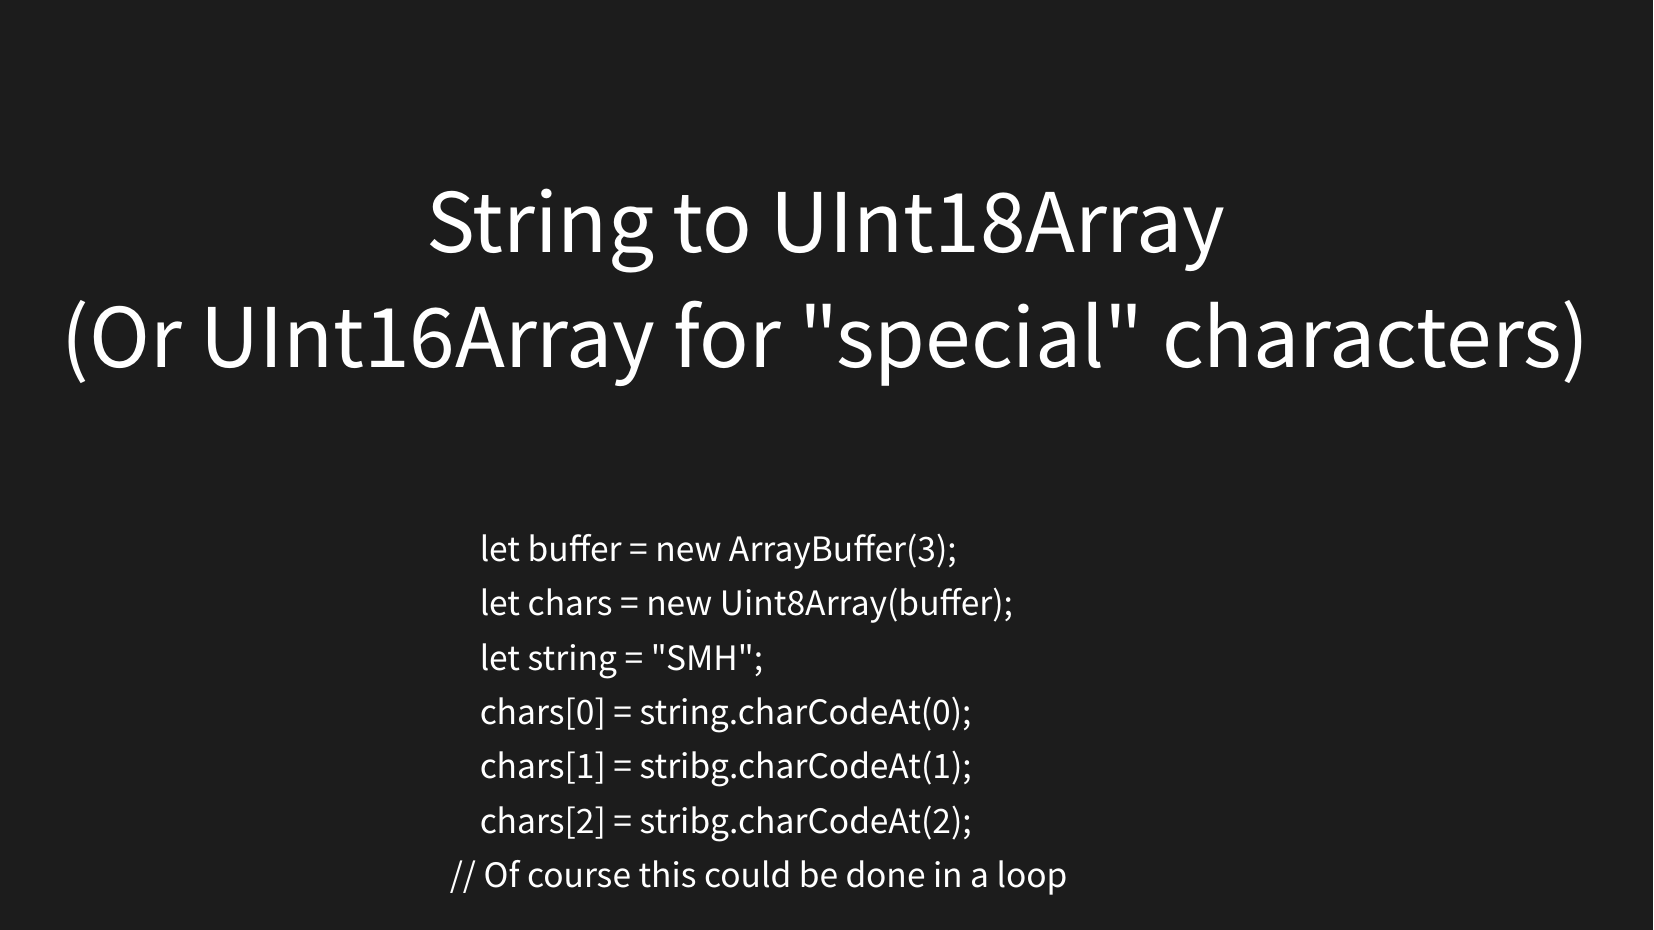

# String to UInt18Array (Or UInt16Array for "special" characters)
 let buffer = new ArrayBuffer(3);
 let chars = new Uint8Array(buffer);
 let string = "SMH";
 chars[0] = string.charCodeAt(0);
 chars[1] = stribg.charCodeAt(1);
 chars[2] = stribg.charCodeAt(2);
// Of course this could be done in a loop